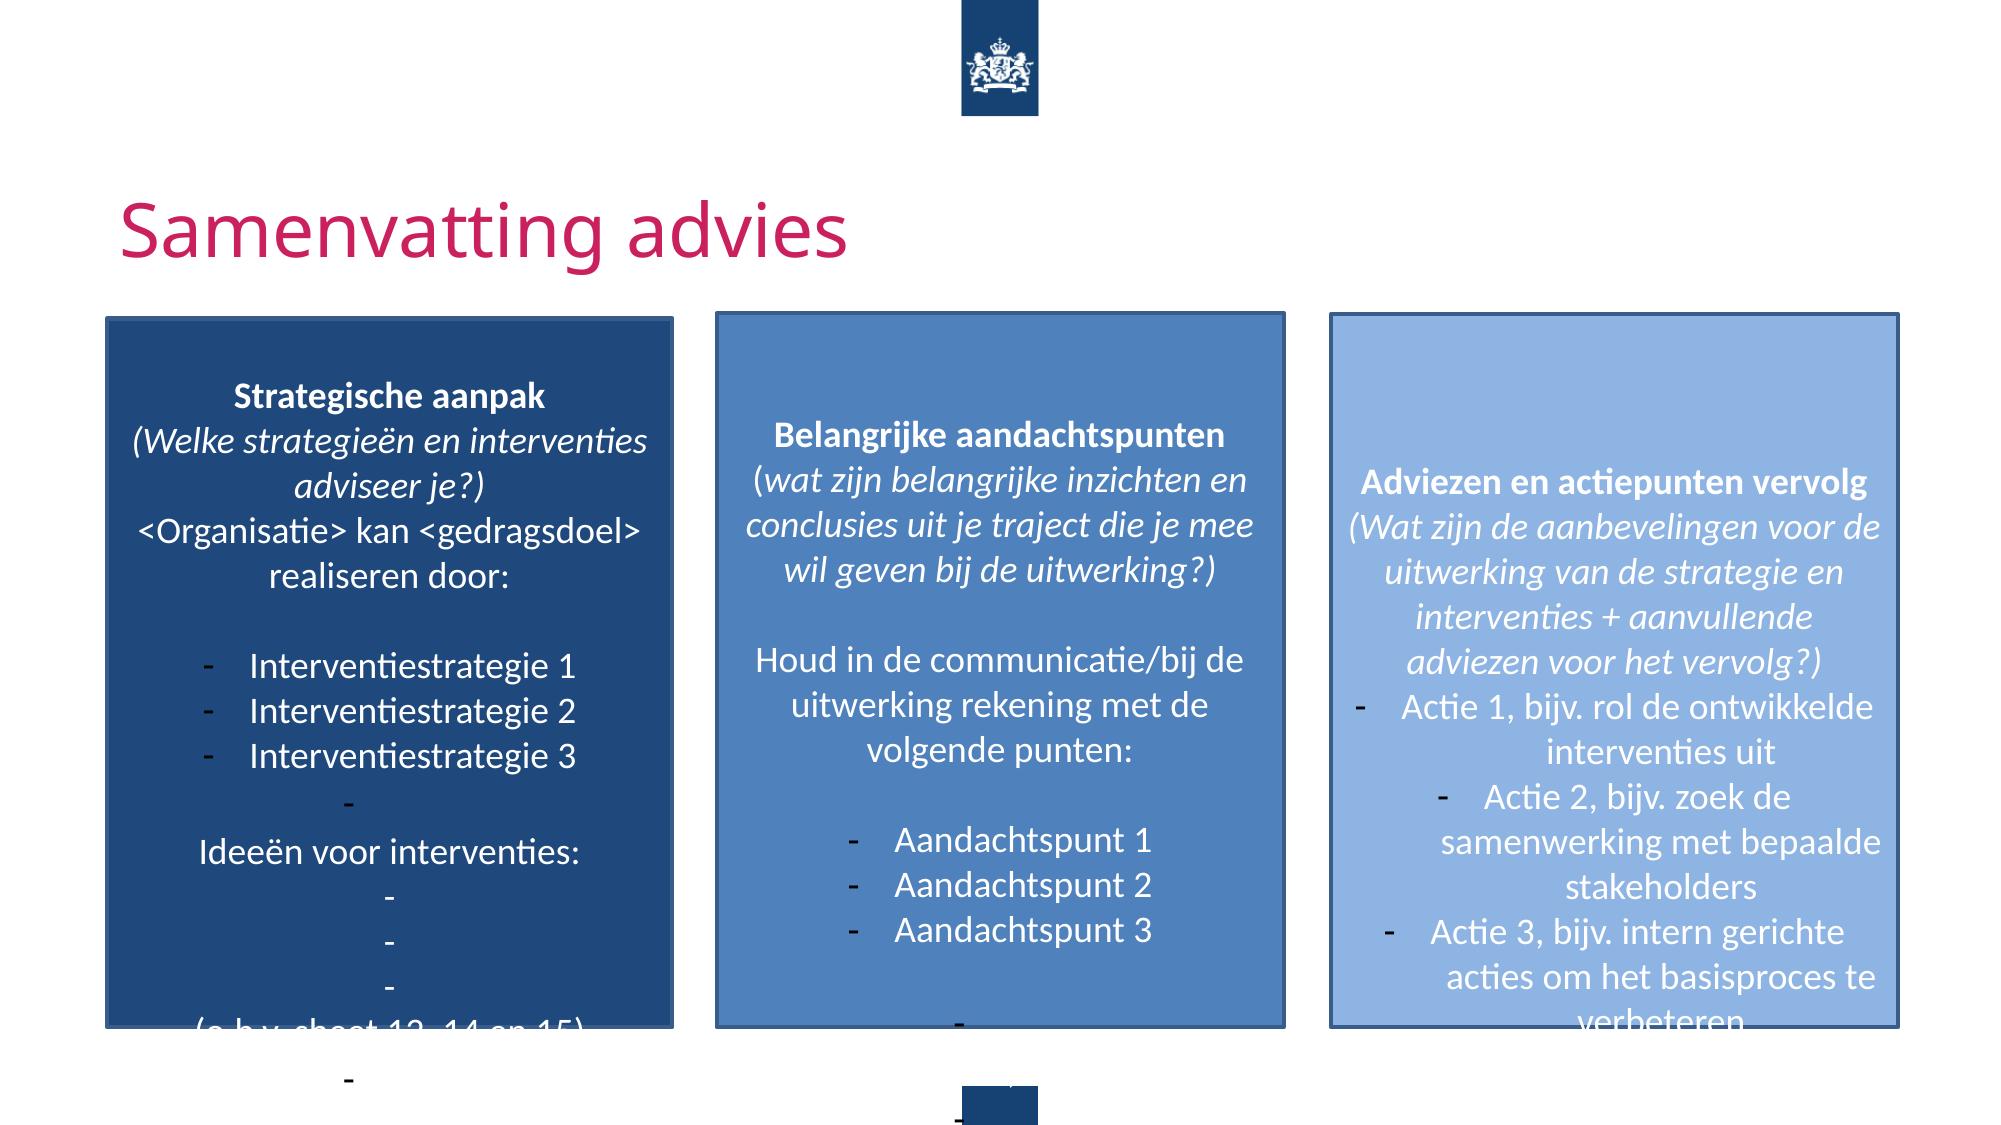

Samenvatting advies
Belangrijke aandachtspunten
(wat zijn belangrijke inzichten en conclusies uit je traject die je mee wil geven bij de uitwerking?)
Houd in de communicatie/bij de uitwerking rekening met de volgende punten:
Aandachtspunt 1
Aandachtspunt 2
Aandachtspunt 3
(o.b.v. sheet 7, 8, 11 en 17)
Adviezen en actiepunten vervolg
(Wat zijn de aanbevelingen voor de uitwerking van de strategie en interventies + aanvullende adviezen voor het vervolg?)
Actie 1, bijv. rol de ontwikkelde interventies uit
Actie 2, bijv. zoek de samenwerking met bepaalde stakeholders
Actie 3, bijv. intern gerichte acties om het basisproces te verbeteren
(o.b.v. sheet 18)
Strategische aanpak
(Welke strategieën en interventies adviseer je?)
<Organisatie> kan <gedragsdoel> realiseren door:
Interventiestrategie 1
Interventiestrategie 2
Interventiestrategie 3
Ideeën voor interventies:
-
-
-
(o.b.v. sheet 12, 14 en 15)